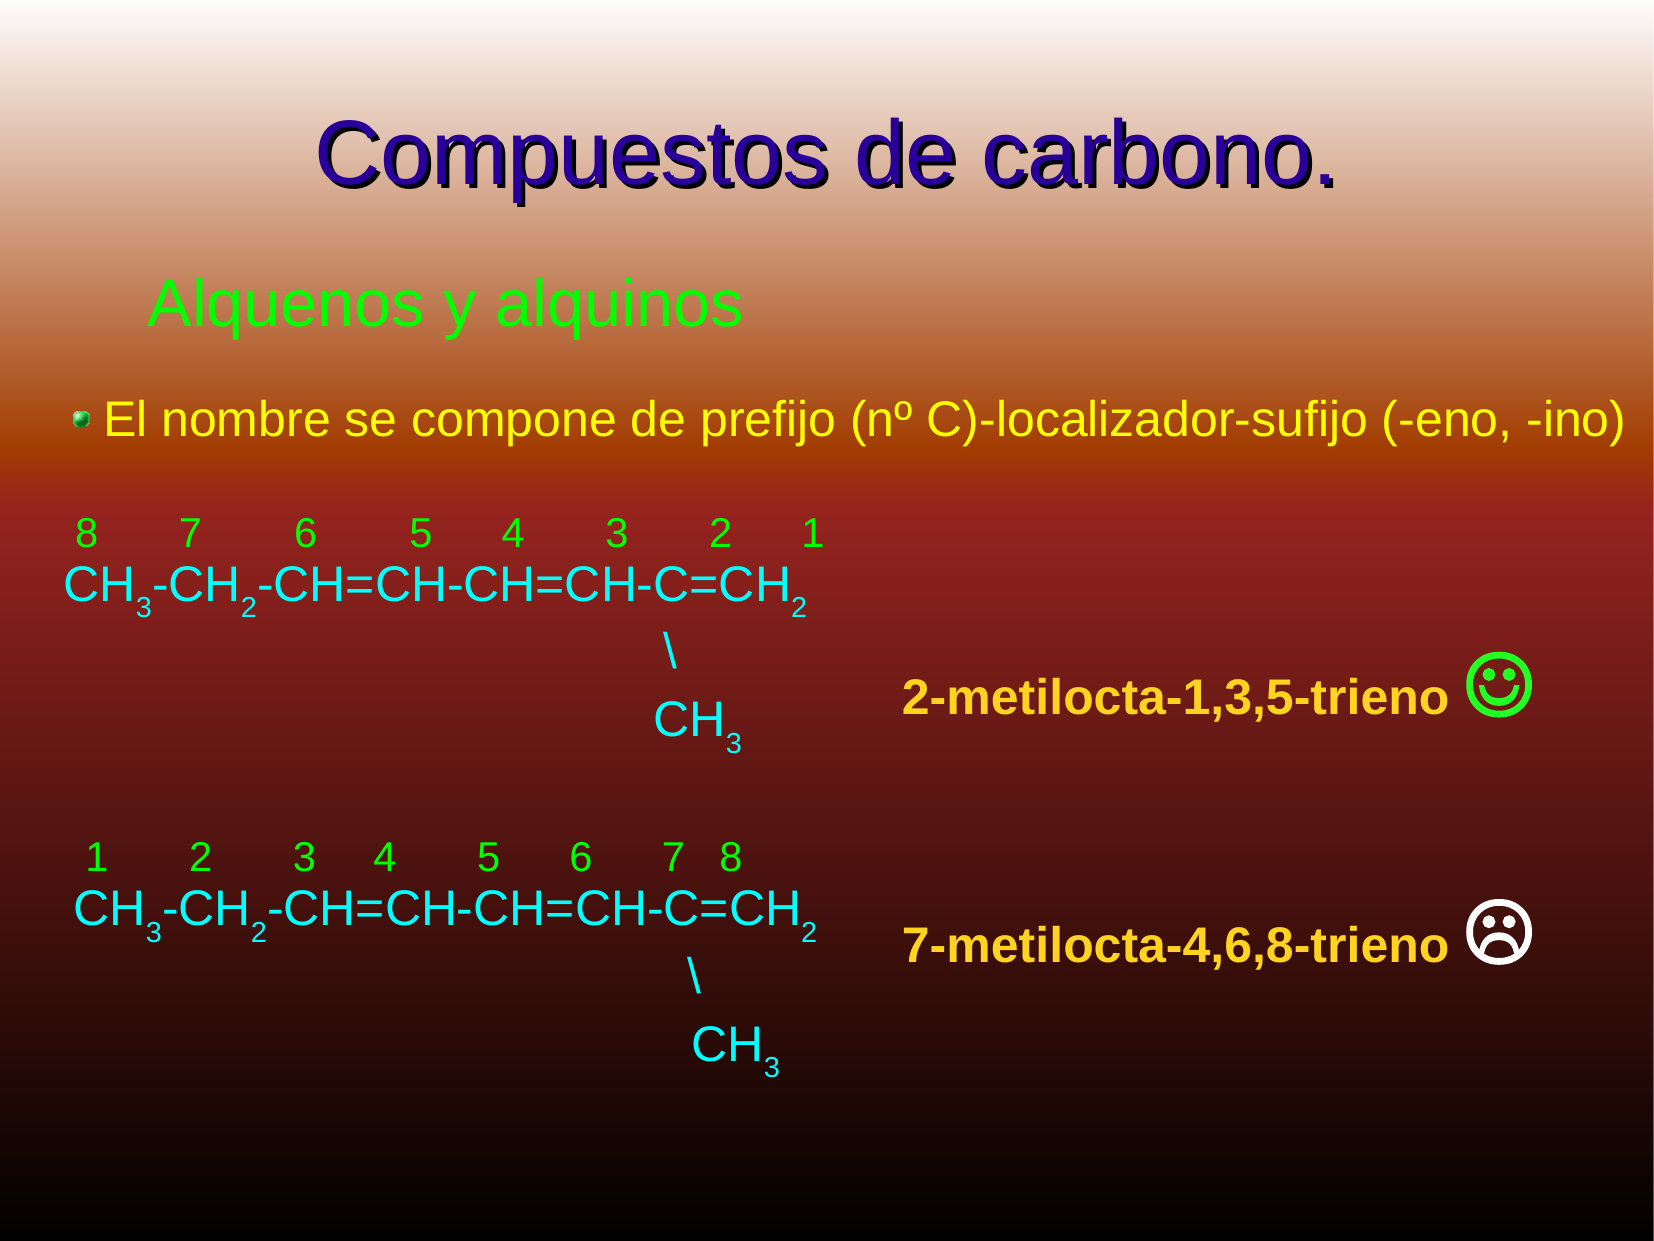

# Compuestos de carbono.
Alquenos y alquinos
 El nombre se compone de prefijo (nº C)-localizador-sufijo (-eno, -ino)
 8 7 6 5 4 3 2 1
CH3-CH2-CH=CH-CH=CH-C=CH2
 \
 CH3
2-metilocta-1,3,5-trieno 
 1 2 3 4 5 6 7 8
CH3-CH2-CH=CH-CH=CH-C=CH2
 \
 CH3
7-metilocta-4,6,8-trieno 